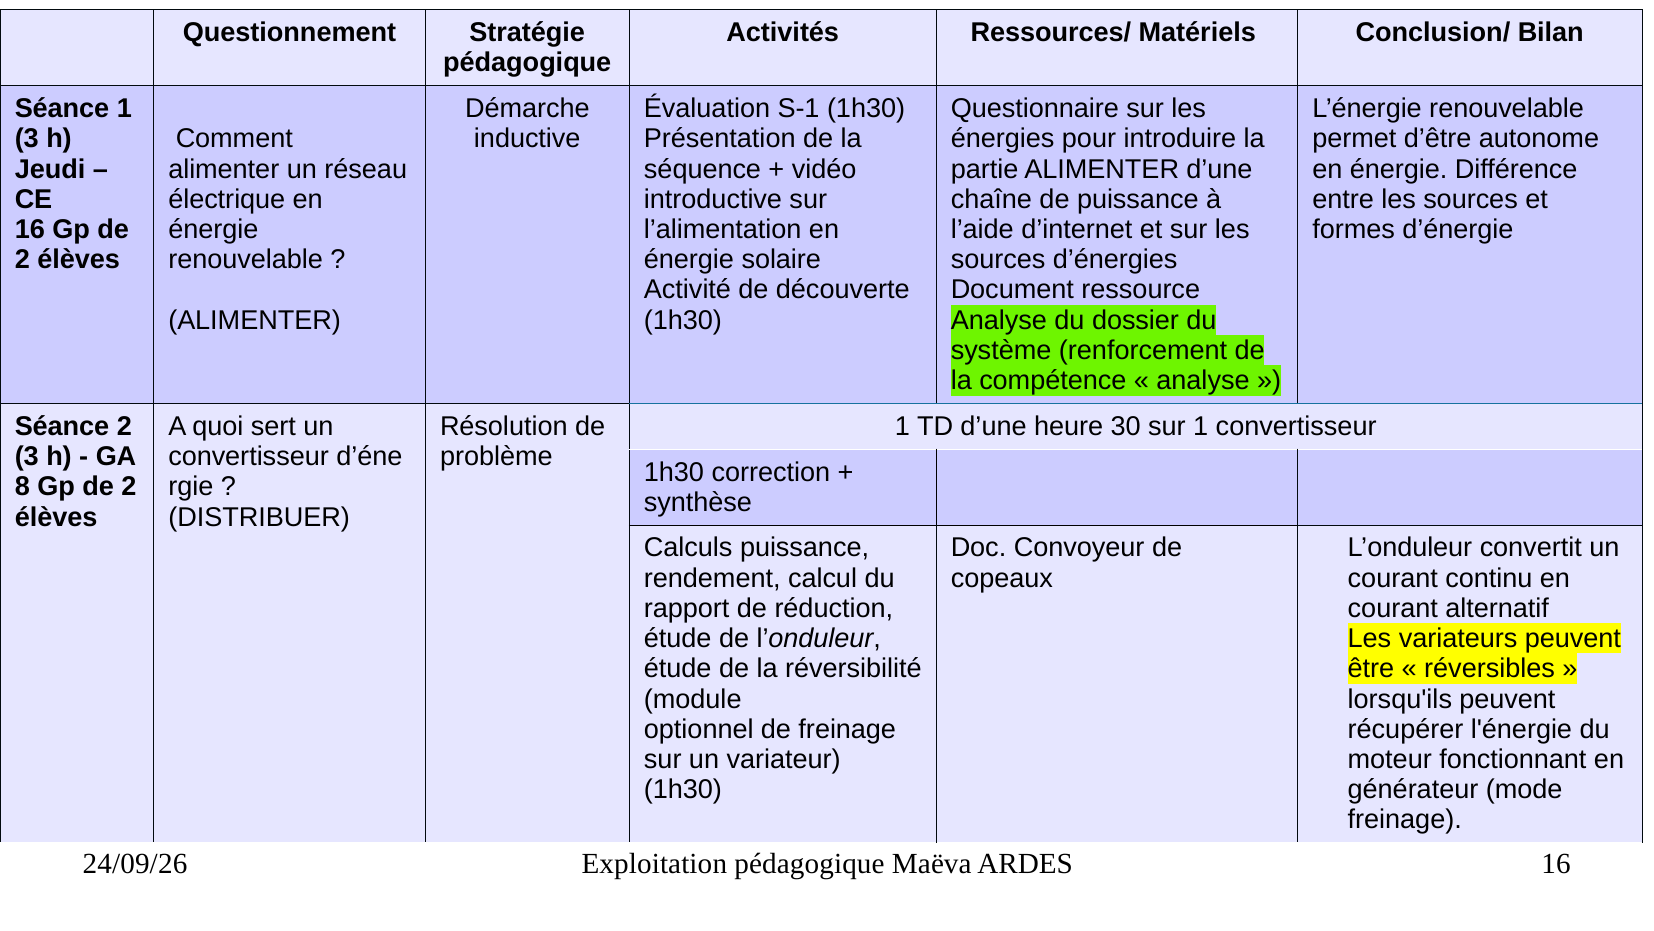

# Déroulement de la séquence
| | Questionnement | Stratégie pédagogique | Activités | Ressources/ Matériels | Conclusion/ Bilan |
| --- | --- | --- | --- | --- | --- |
| Séance 1 (3 h) Jeudi – CE 16 Gp de 2 élèves | Comment alimenter un réseau électrique en énergie renouvelable ? (ALIMENTER) | Démarche inductive | Évaluation S-1 (1h30) Présentation de la séquence + vidéo introductive sur l’alimentation en énergie solaire Activité de découverte (1h30) | Questionnaire sur les énergies pour introduire la partie ALIMENTER d’une chaîne de puissance à l’aide d’internet et sur les sources d’énergies Document ressource Analyse du dossier du système (renforcement de la compétence « analyse ») | L’énergie renouvelable permet d’être autonome en énergie. Différence entre les sources et formes d’énergie |
| Séance 2 (3 h) - GA 8 Gp de 2 élèves | A quoi sert un convertisseur d’énergie ? (DISTRIBUER) | Résolution de problème | 1 TD d’une heure 30 sur 1 convertisseur | | |
| | | | 1h30 correction + synthèse | | |
| | | | Calculs puissance, rendement, calcul du rapport de réduction, étude de l’onduleur, étude de la réversibilité (module optionnel de freinage sur un variateur) (1h30) | Doc. Convoyeur de copeaux | L’onduleur convertit un courant continu en courant alternatif Les variateurs peuvent être « réversibles » lorsqu'ils peuvent récupérer l'énergie du moteur fonctionnant en générateur (mode freinage). |
Exploitation pédagogique Maëva ARDES
16